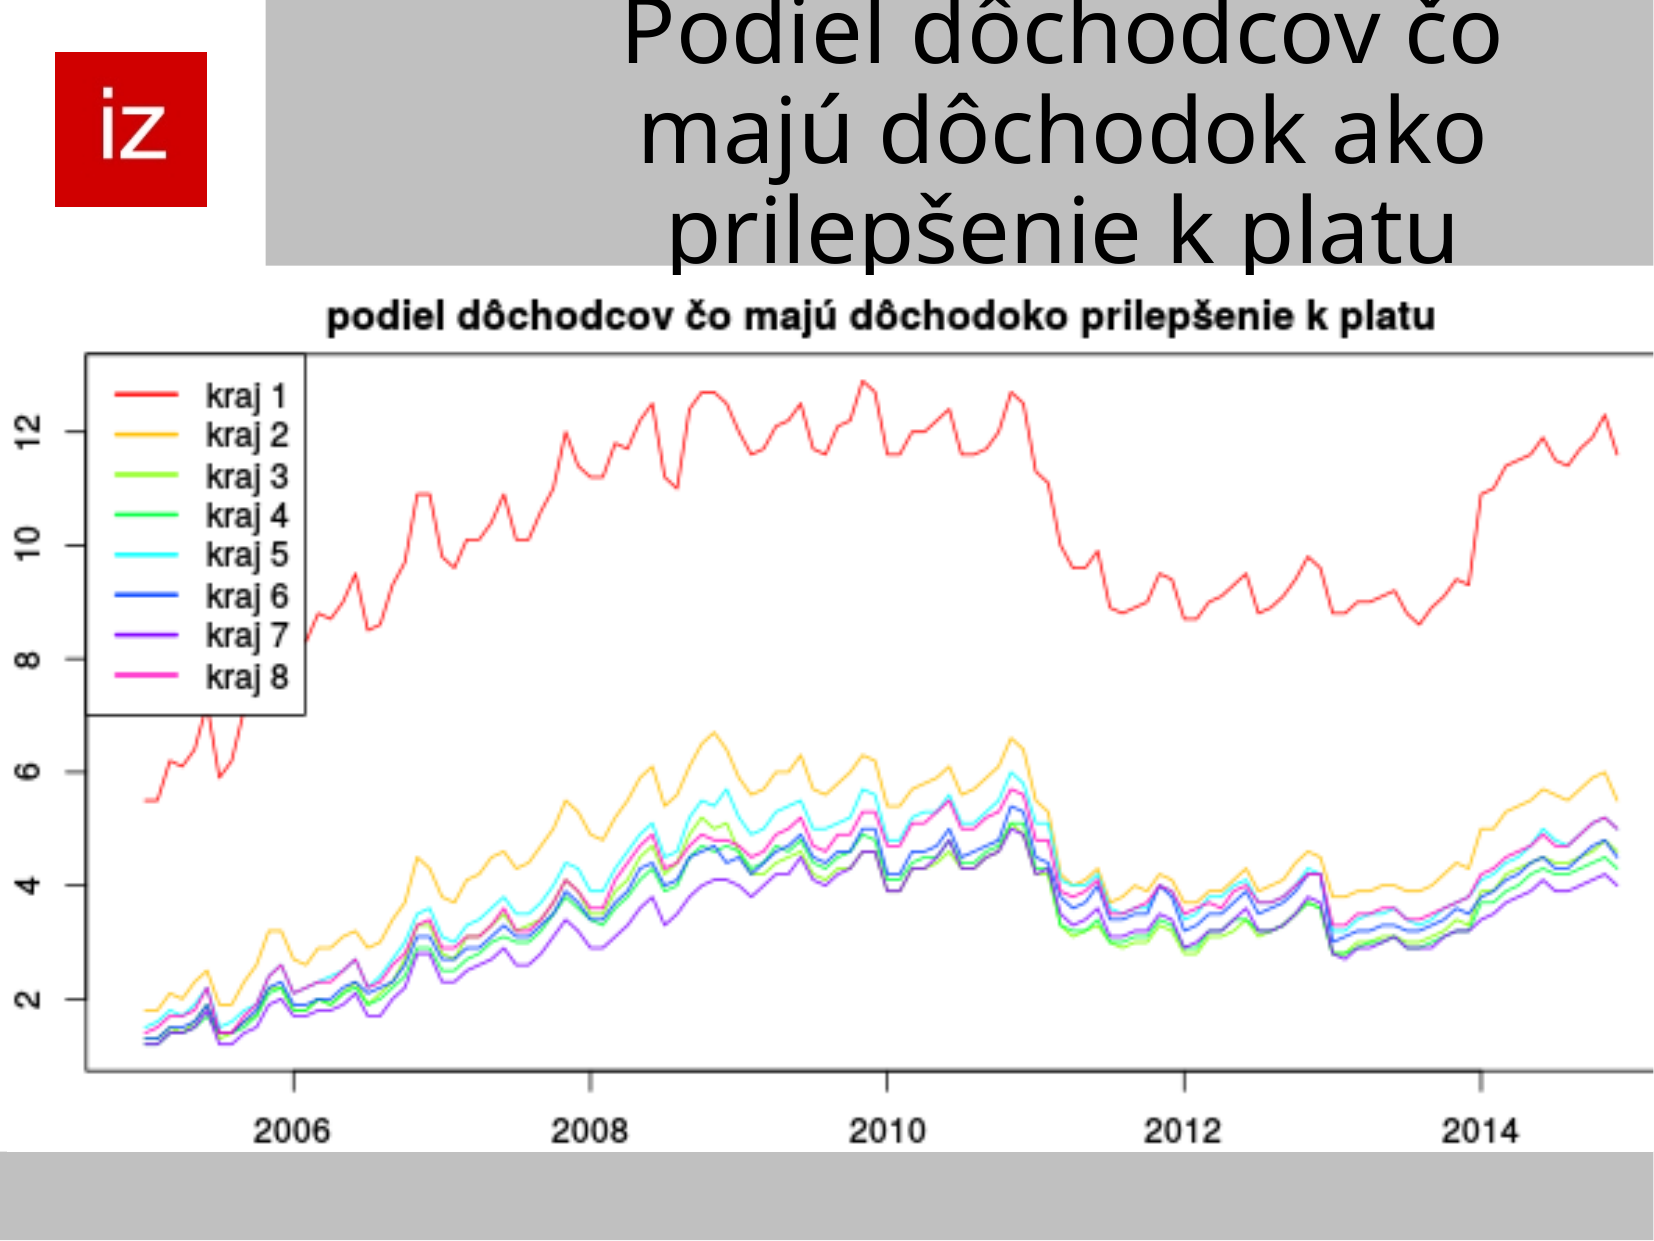

# Podiel dôchodcov čo majú dôchodok ako prilepšenie k platu